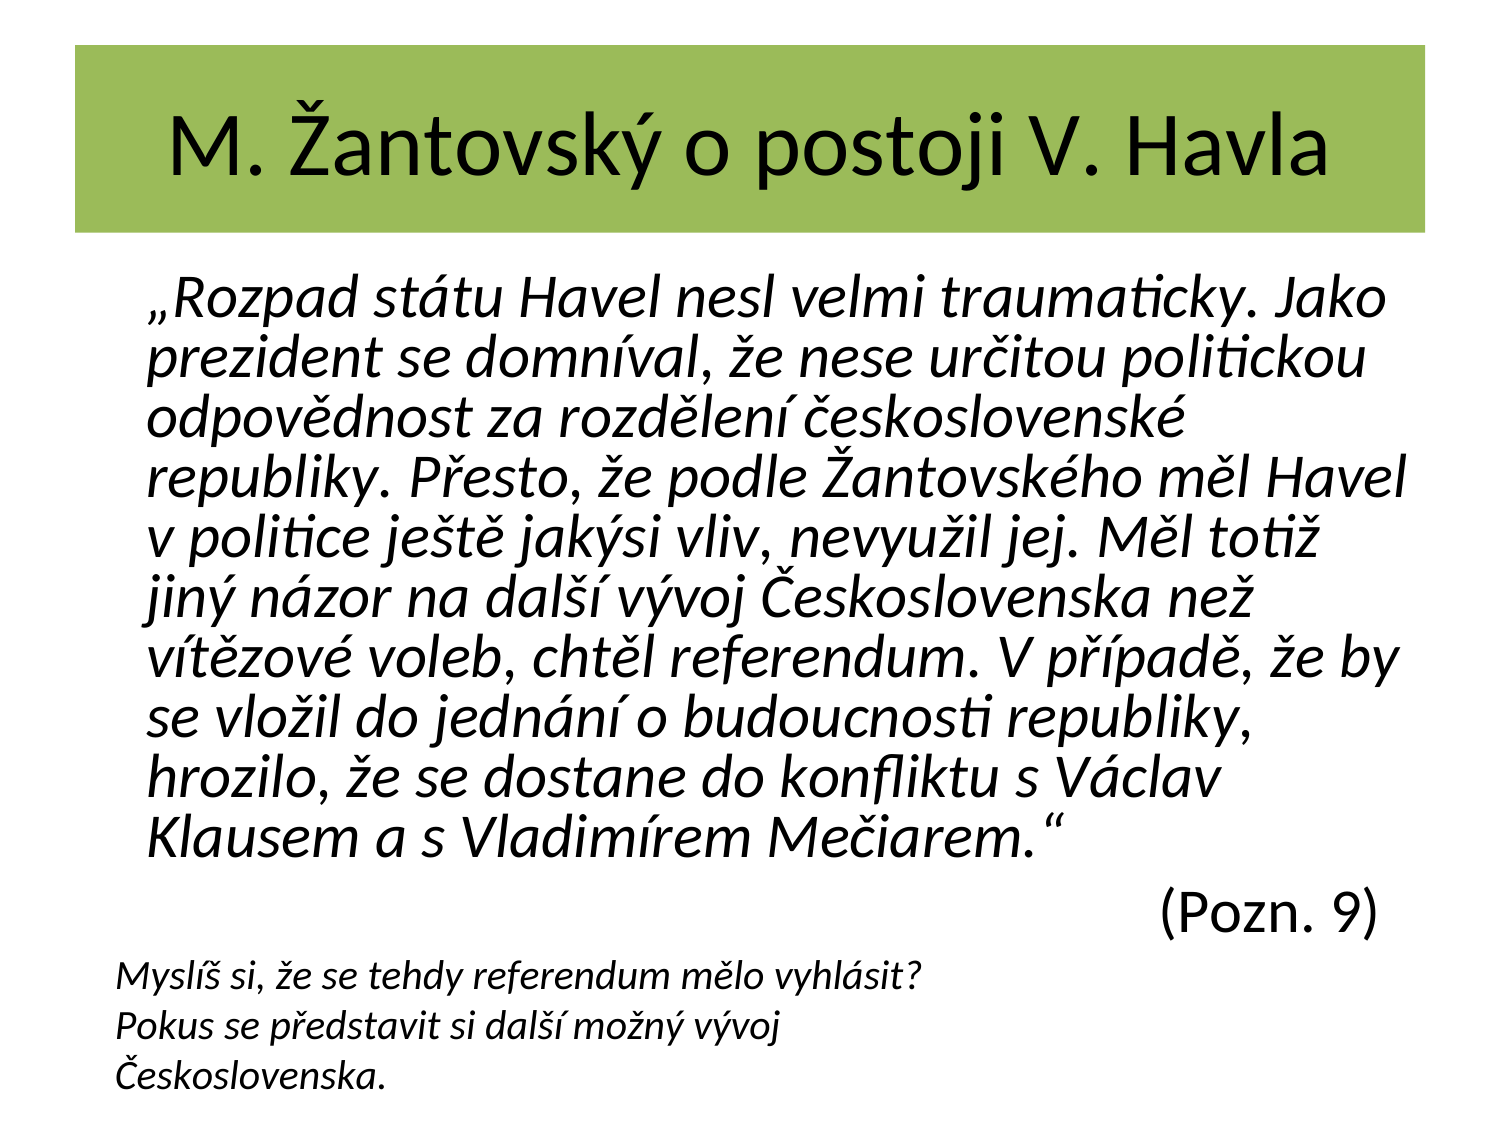

# M. Žantovský o postoji V. Havla
	„Rozpad státu Havel nesl velmi traumaticky. Jako prezident se domníval, že nese určitou politickou odpovědnost za rozdělení československé republiky. Přesto, že podle Žantovského měl Havel v politice ještě jakýsi vliv, nevyužil jej. Měl totiž jiný názor na další vývoj Československa než vítězové voleb, chtěl referendum. V případě, že by se vložil do jednání o budoucnosti republiky, hrozilo, že se dostane do konfliktu s Václav Klausem a s Vladimírem Mečiarem.“
 (Pozn. 9)
Myslíš si, že se tehdy referendum mělo vyhlásit? Pokus se představit si další možný vývoj Československa.